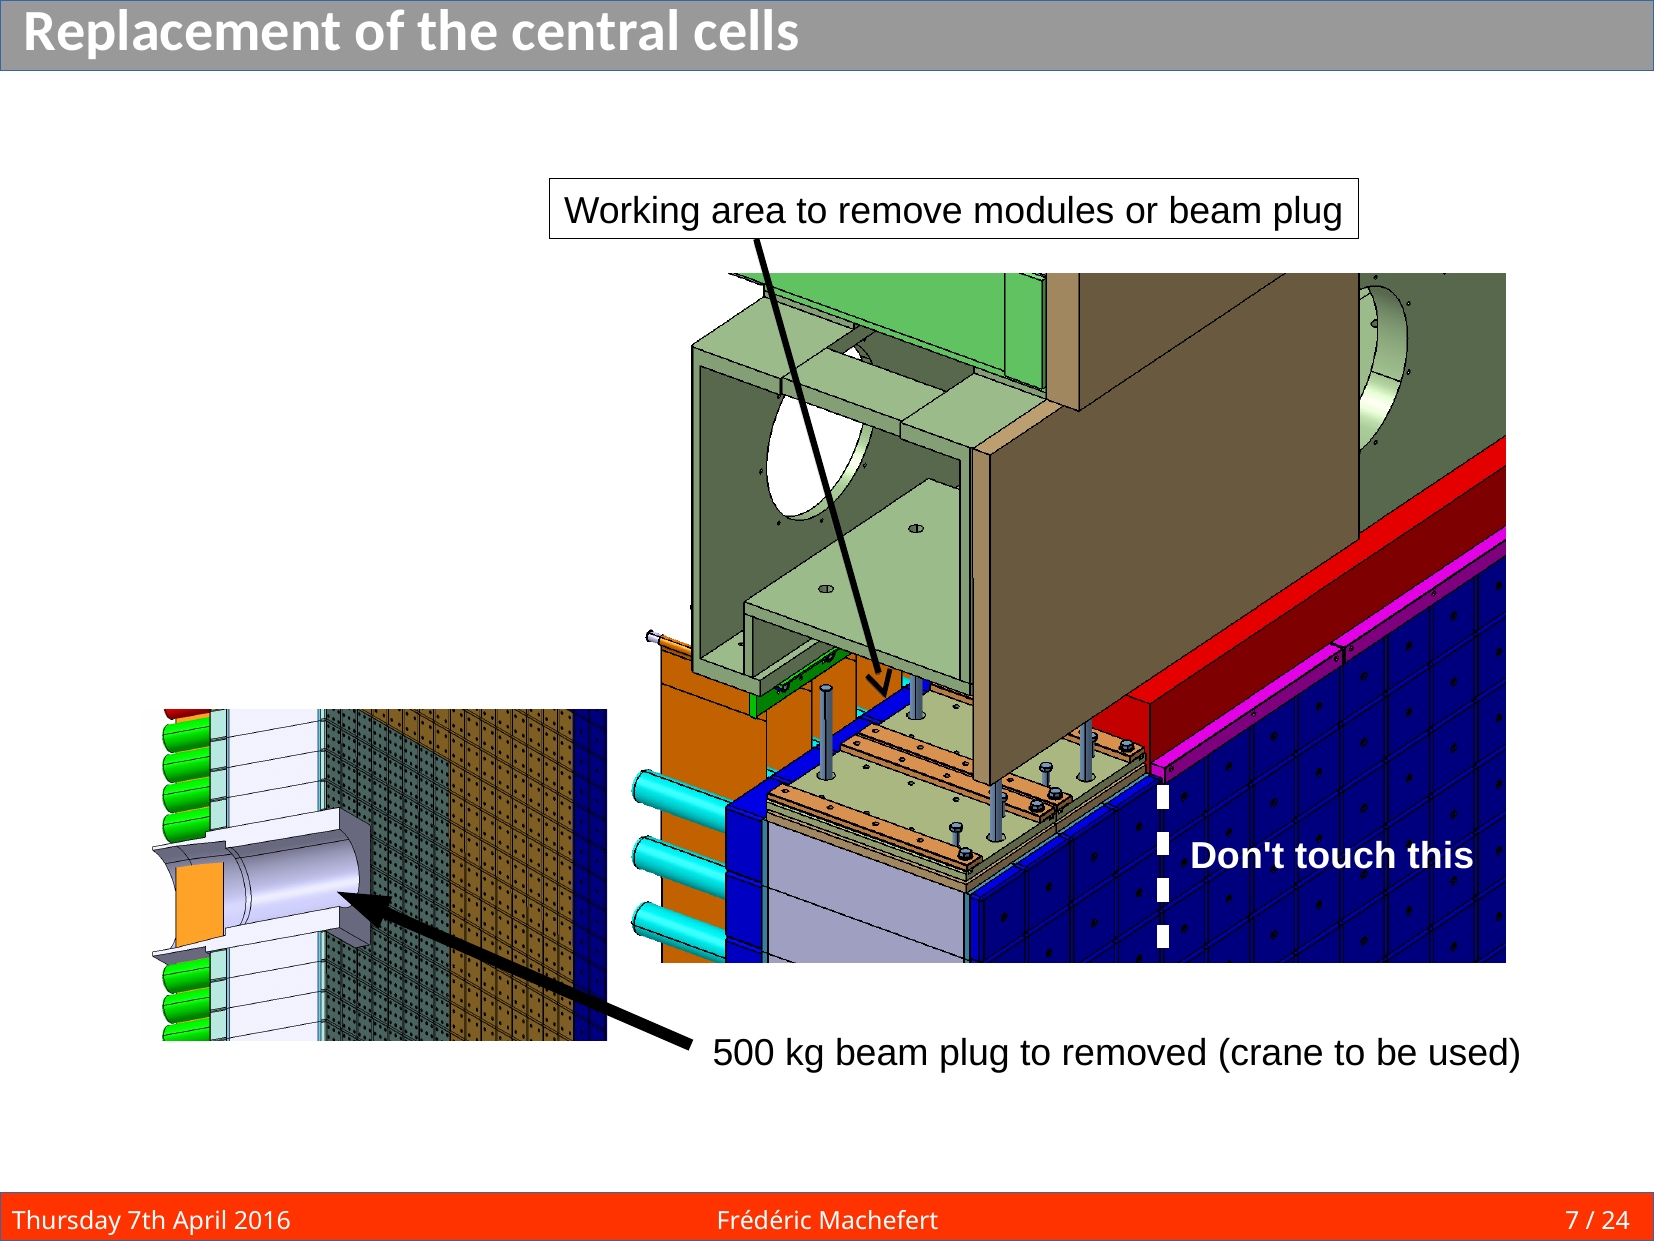

# Replacement of the central cells
Working area to remove modules or beam plug
Don't touch this
500 kg beam plug to removed (crane to be used)
Keep